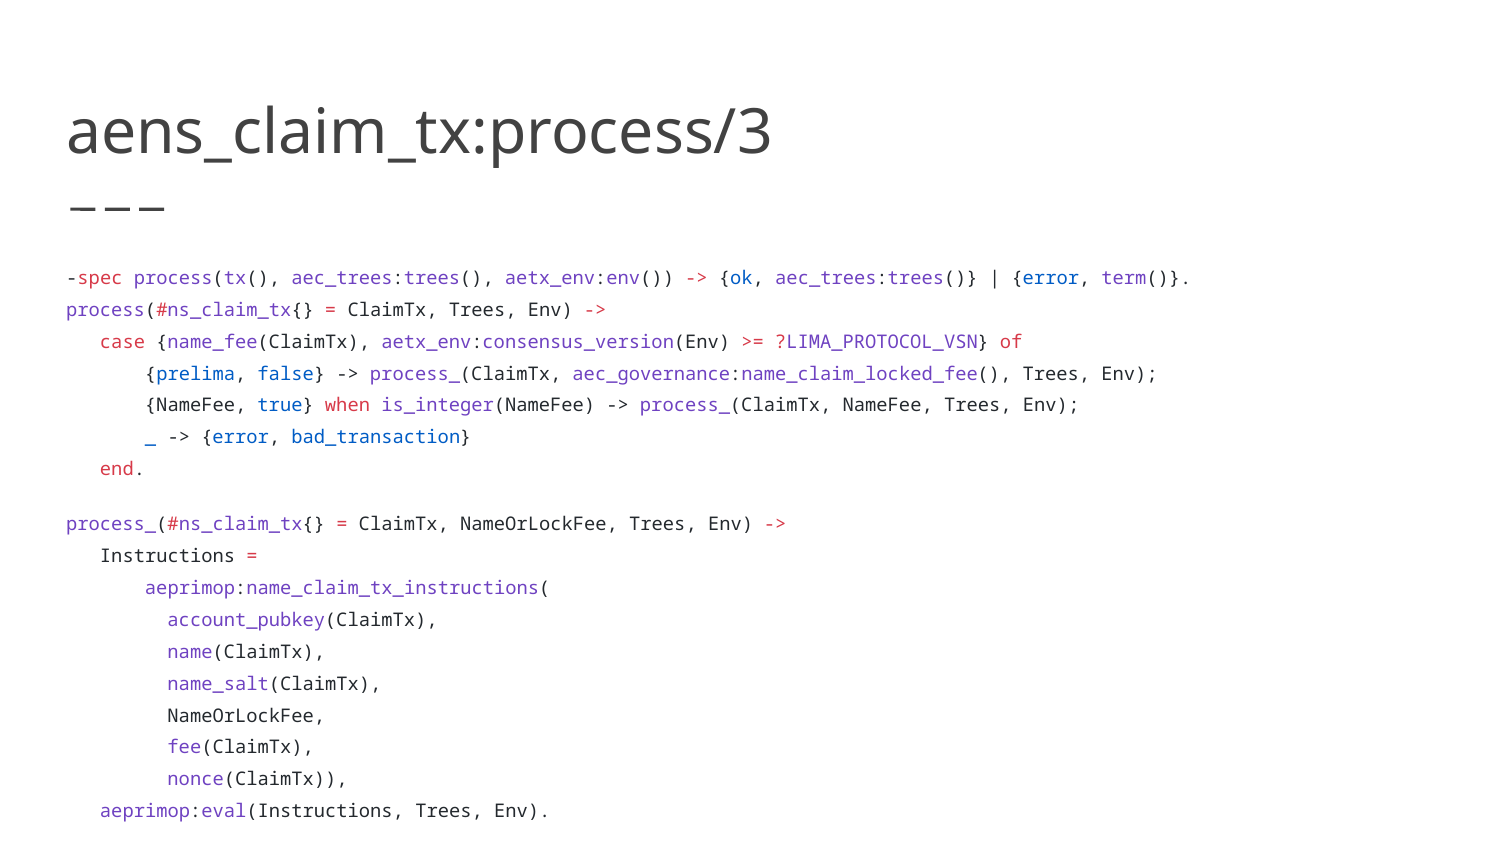

# aens_claim_tx:process/3
-spec process(tx(), aec_trees:trees(), aetx_env:env()) -> {ok, aec_trees:trees()} | {error, term()}.
process(#ns_claim_tx{} = ClaimTx, Trees, Env) ->
 case {name_fee(ClaimTx), aetx_env:consensus_version(Env) >= ?LIMA_PROTOCOL_VSN} of
 {prelima, false} -> process_(ClaimTx, aec_governance:name_claim_locked_fee(), Trees, Env);
 {NameFee, true} when is_integer(NameFee) -> process_(ClaimTx, NameFee, Trees, Env);
 _ -> {error, bad_transaction}
 end.
process_(#ns_claim_tx{} = ClaimTx, NameOrLockFee, Trees, Env) ->
 Instructions =
 aeprimop:name_claim_tx_instructions(
 account_pubkey(ClaimTx),
 name(ClaimTx),
 name_salt(ClaimTx),
 NameOrLockFee,
 fee(ClaimTx),
 nonce(ClaimTx)),
 aeprimop:eval(Instructions, Trees, Env).